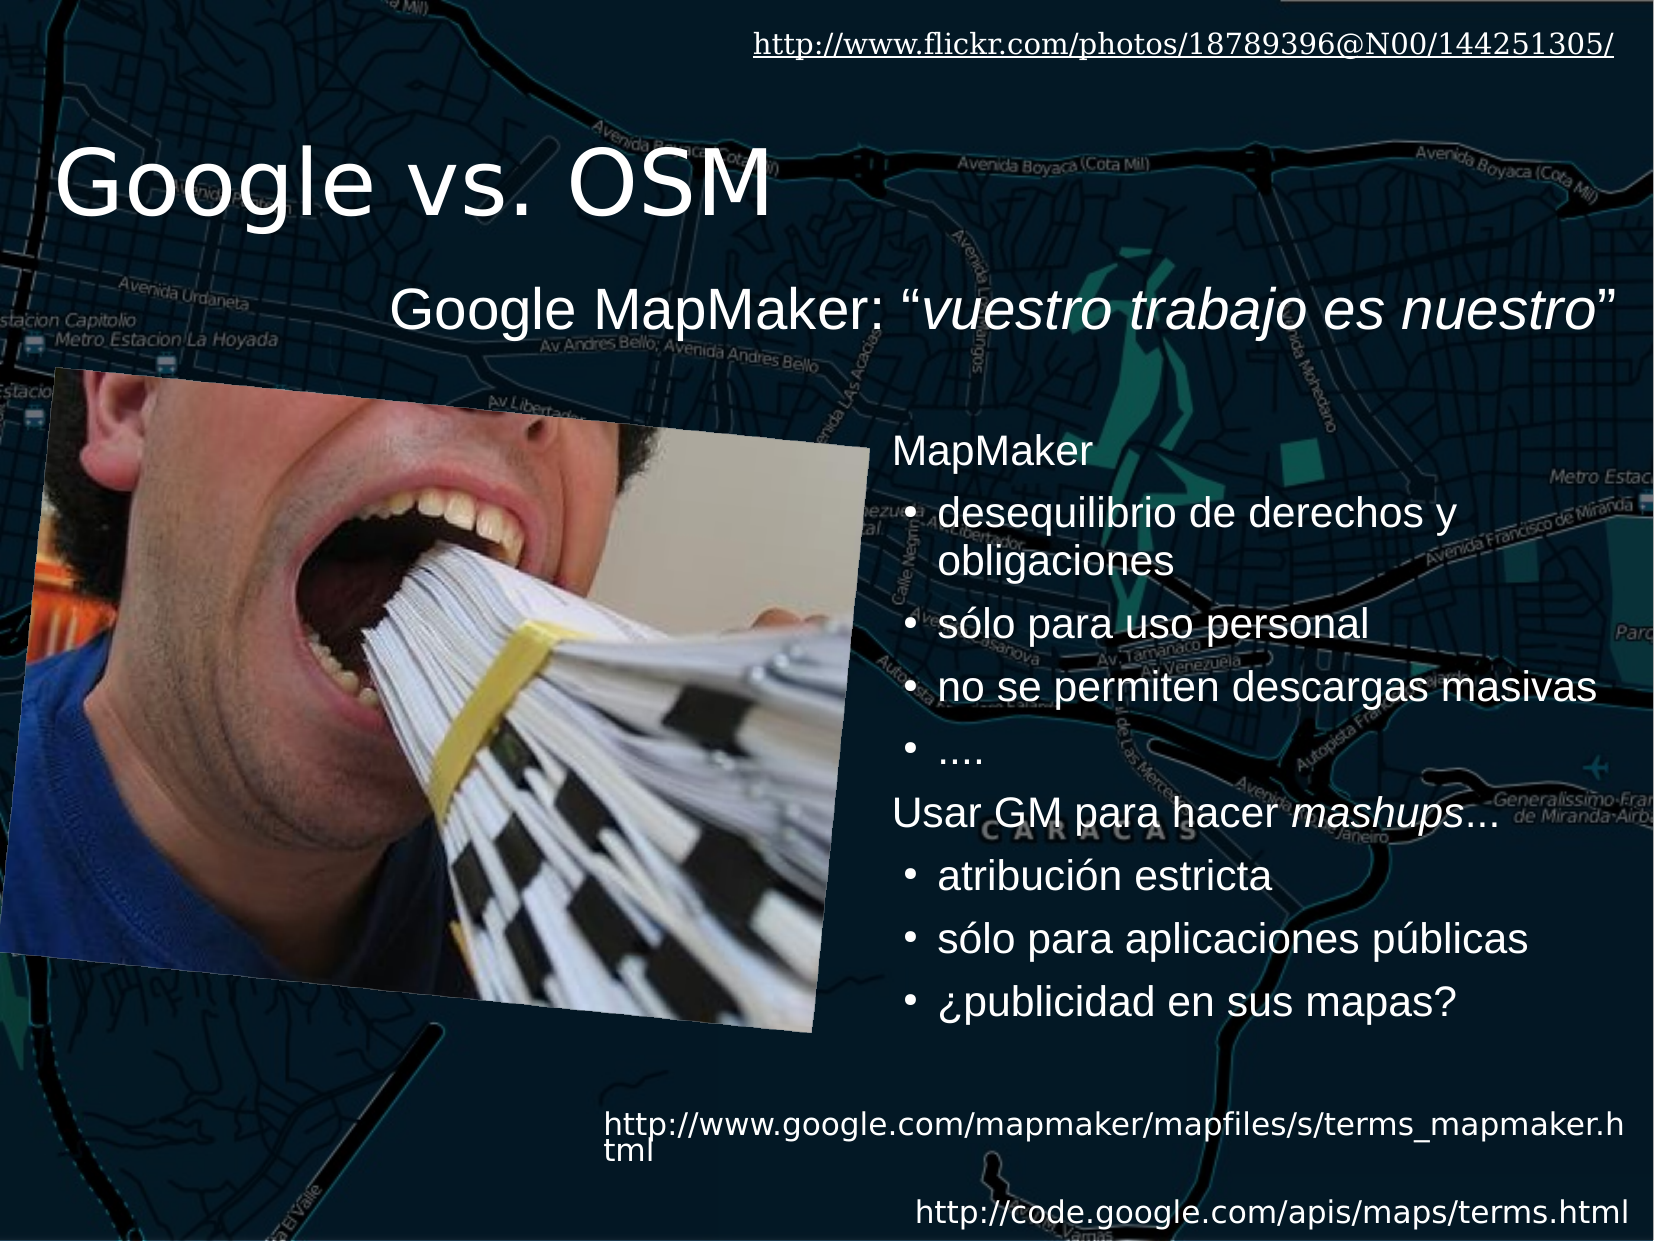

http://www.flickr.com/photos/18789396@N00/144251305/
# Google vs. OSM
Google MapMaker: “vuestro trabajo es nuestro”
MapMaker
desequilibrio de derechos y obligaciones
sólo para uso personal
no se permiten descargas masivas
....
Usar GM para hacer mashups...
atribución estricta
sólo para aplicaciones públicas
¿publicidad en sus mapas?
http://www.google.com/mapmaker/mapfiles/s/terms_mapmaker.html
http://code.google.com/apis/maps/terms.html